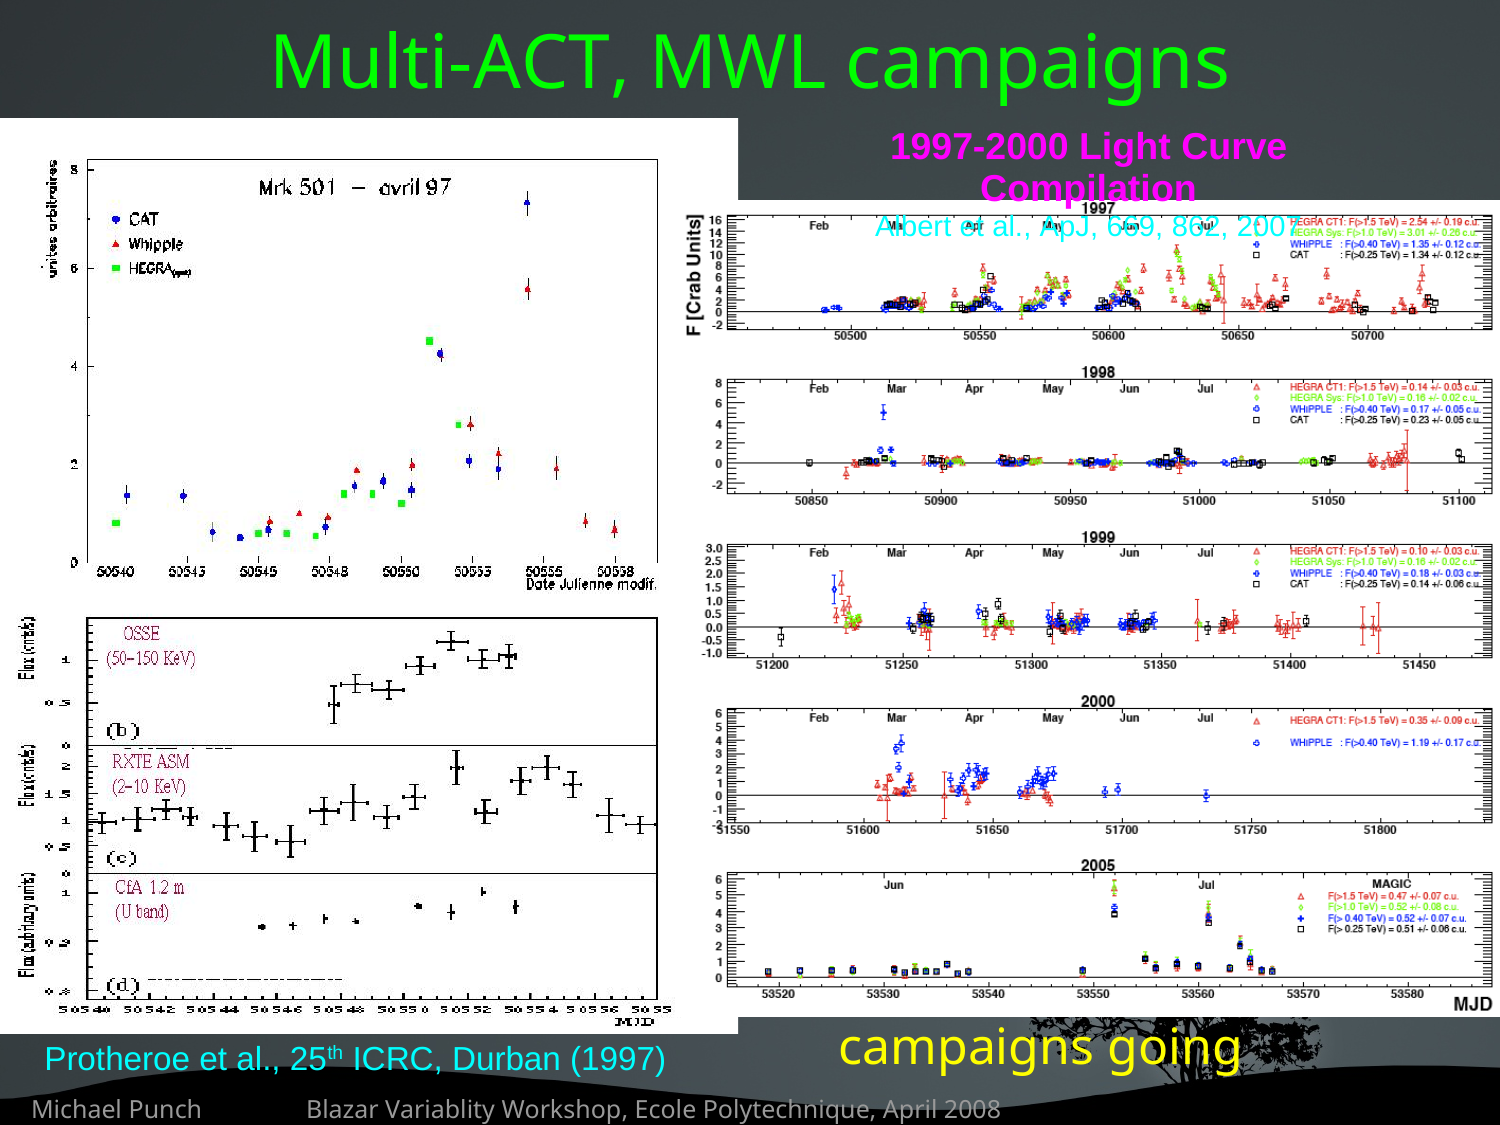

# Multi-ACT, MWL campaigns
1997-2000 Light Curve Compilation
Albert et al., ApJ, 669, 862, 2007
Campaigns by one or several detectors on the brightest sources
Crucial for initial credibility of the field
Now, provide quite well sampled light-curves for MWL campaigns
... but hard to keep such campaigns going
Protheroe et al., 25th ICRC, Durban (1997)